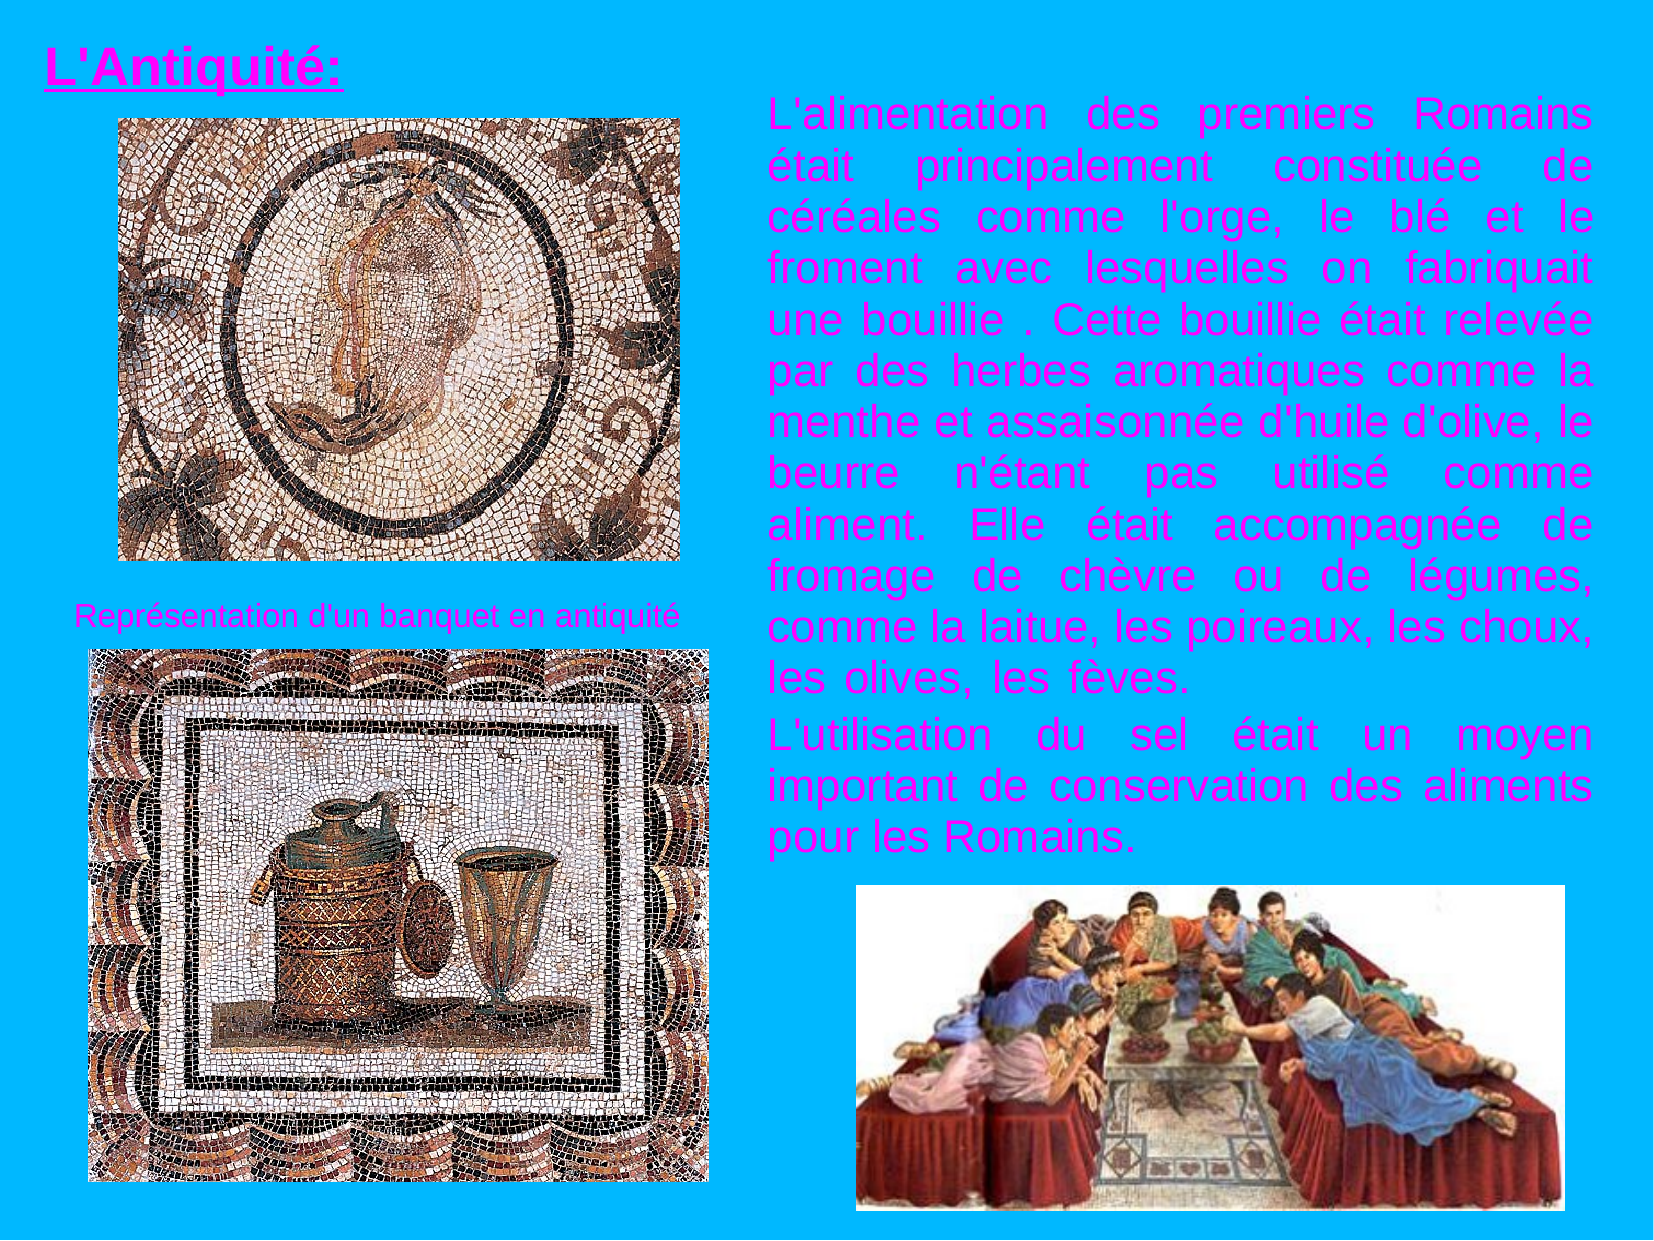

L'Antiquité:
L'alimentation des premiers Romains était principalement constituée de céréales comme l'orge, le blé et le froment avec lesquelles on fabriquait une bouillie . Cette bouillie était relevée par des herbes aromatiques comme la menthe et assaisonnée d'huile d'olive, le beurre n'étant pas utilisé comme aliment. Elle était accompagnée de fromage de chèvre ou de légumes, comme la laitue, les poireaux, les choux, les olives, les fèves.
Représentation d'un banquet en antiquité
L'utilisation du sel était un moyen important de conservation des aliments pour les Romains.